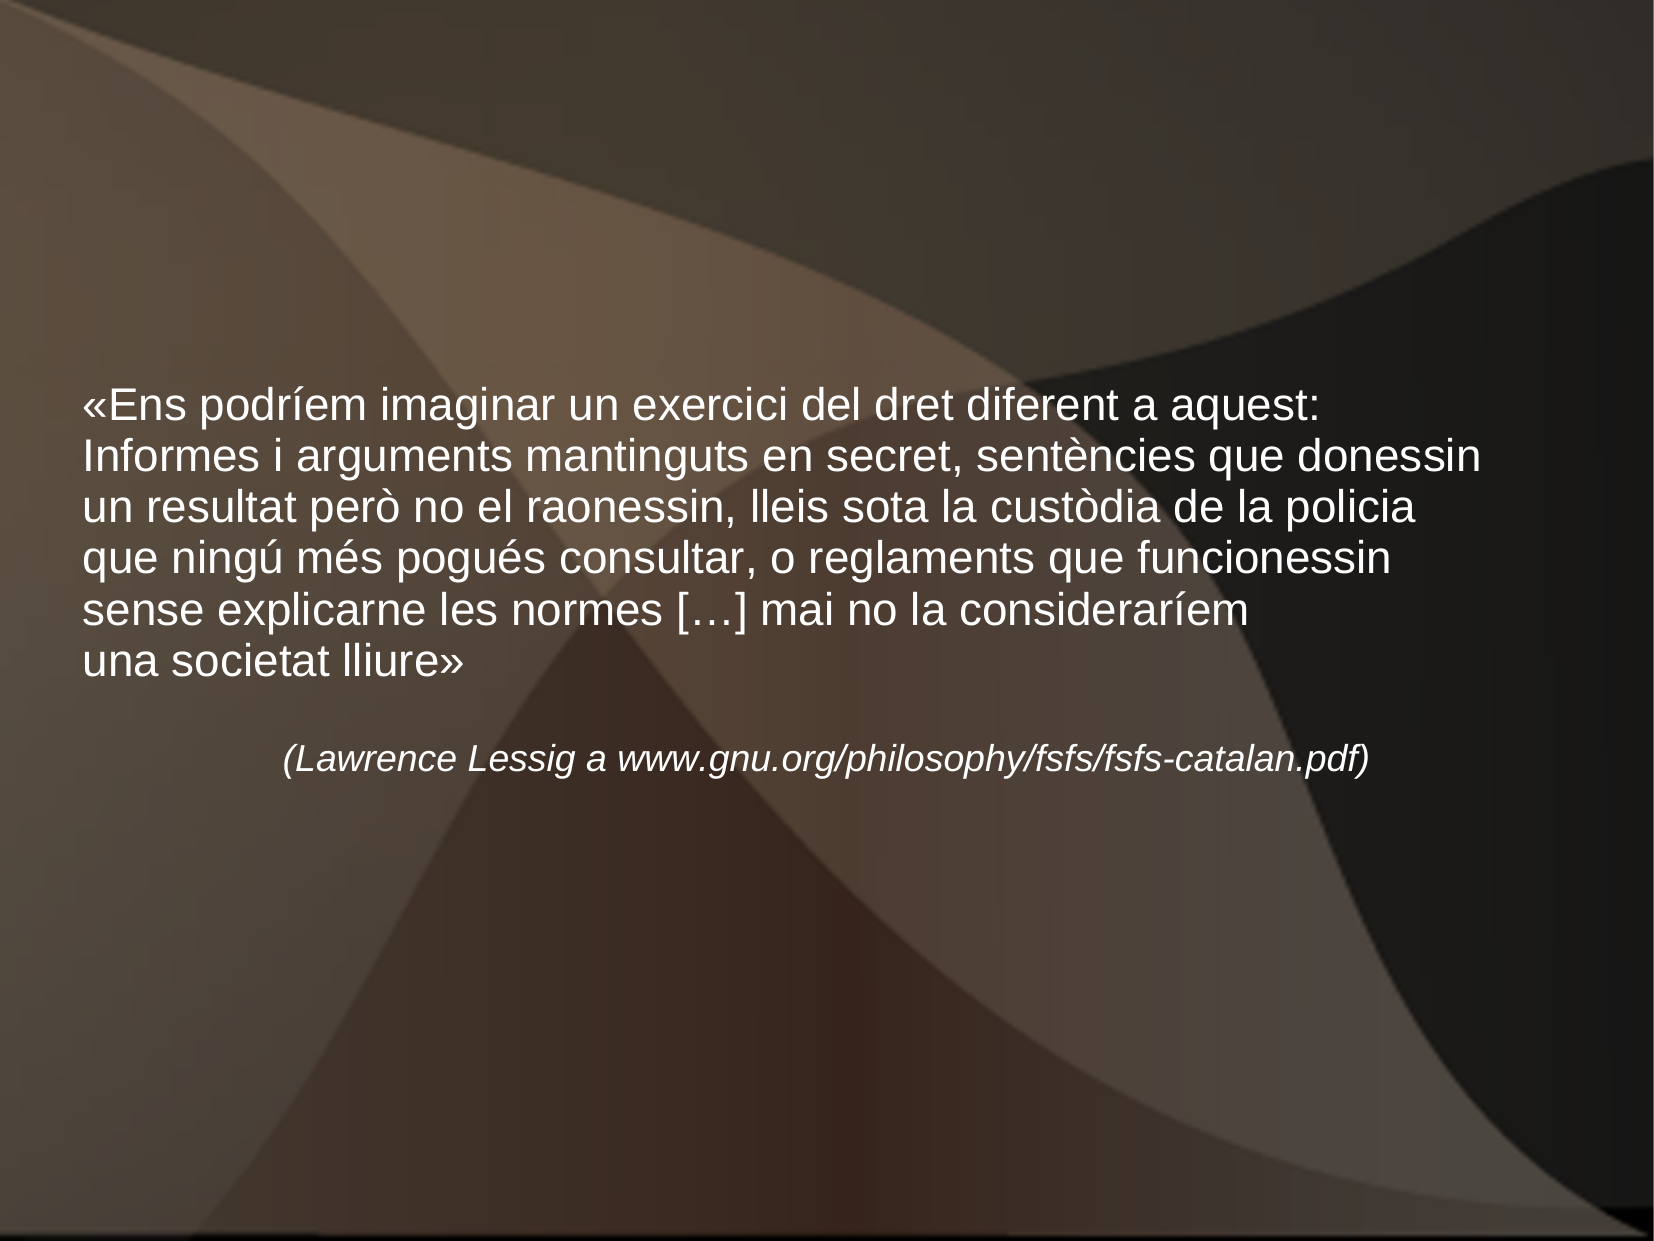

# «Ens podríem imaginar un exercici del dret diferent a aquest:
Informes i arguments mantinguts en secret, sentències que donessin
un resultat però no el raonessin, lleis sota la custòdia de la policia
que ningú més pogués consultar, o reglaments que funcionessin
sense explicar­ne les normes […] mai no la consideraríem
una societat lliure»
(Lawrence Lessig a www.gnu.org/philosophy/fsfs/fsfs-catalan.pdf)